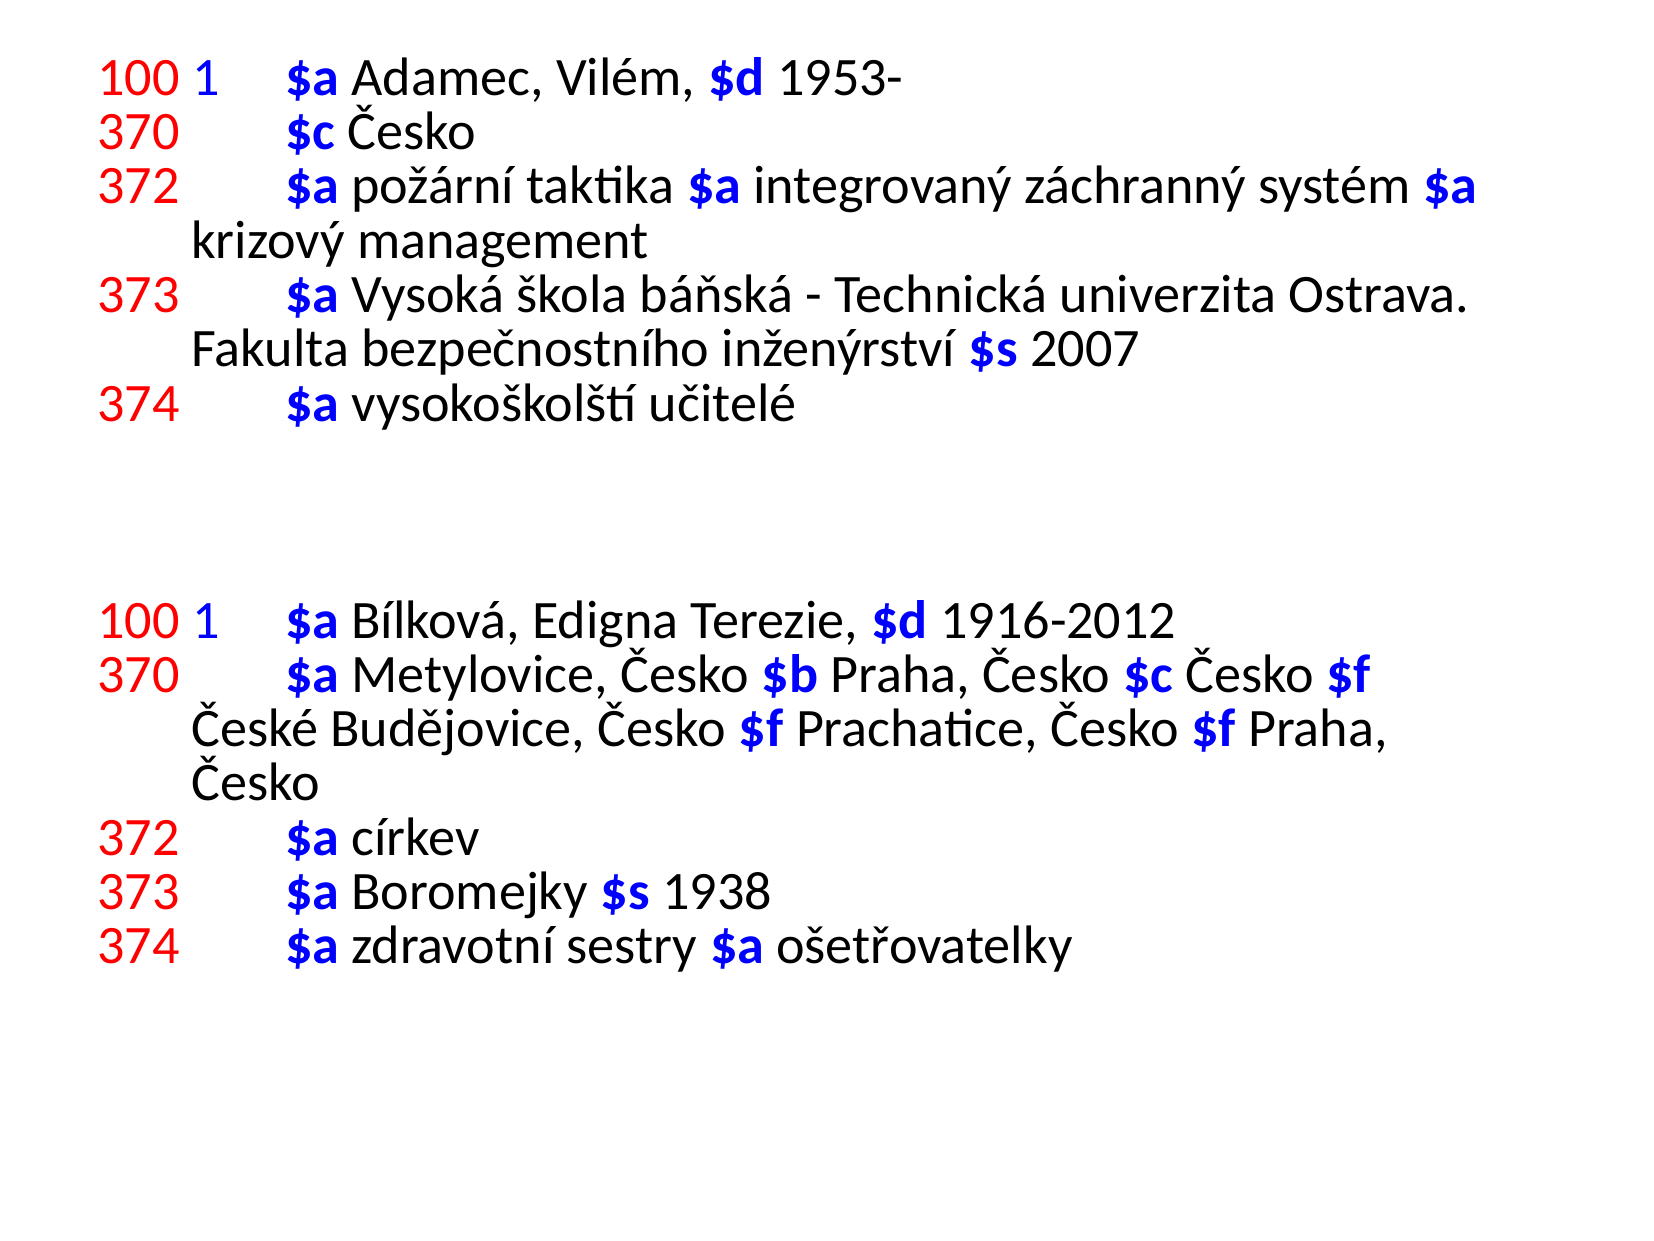

100 1 	$a Adamec, Vilém, $d 1953-
370 	$c Česko
372 	$a požární taktika $a integrovaný záchranný systém $a krizový management
373 	$a Vysoká škola báňská - Technická univerzita Ostrava. Fakulta bezpečnostního inženýrství $s 2007
374 	$a vysokoškolští učitelé
100 1 	$a Bílková, Edigna Terezie, $d 1916-2012
370 	$a Metylovice, Česko $b Praha, Česko $c Česko $f České Budějovice, Česko $f Prachatice, Česko $f Praha, Česko
372 	$a církev
373 	$a Boromejky $s 1938
374 	$a zdravotní sestry $a ošetřovatelky